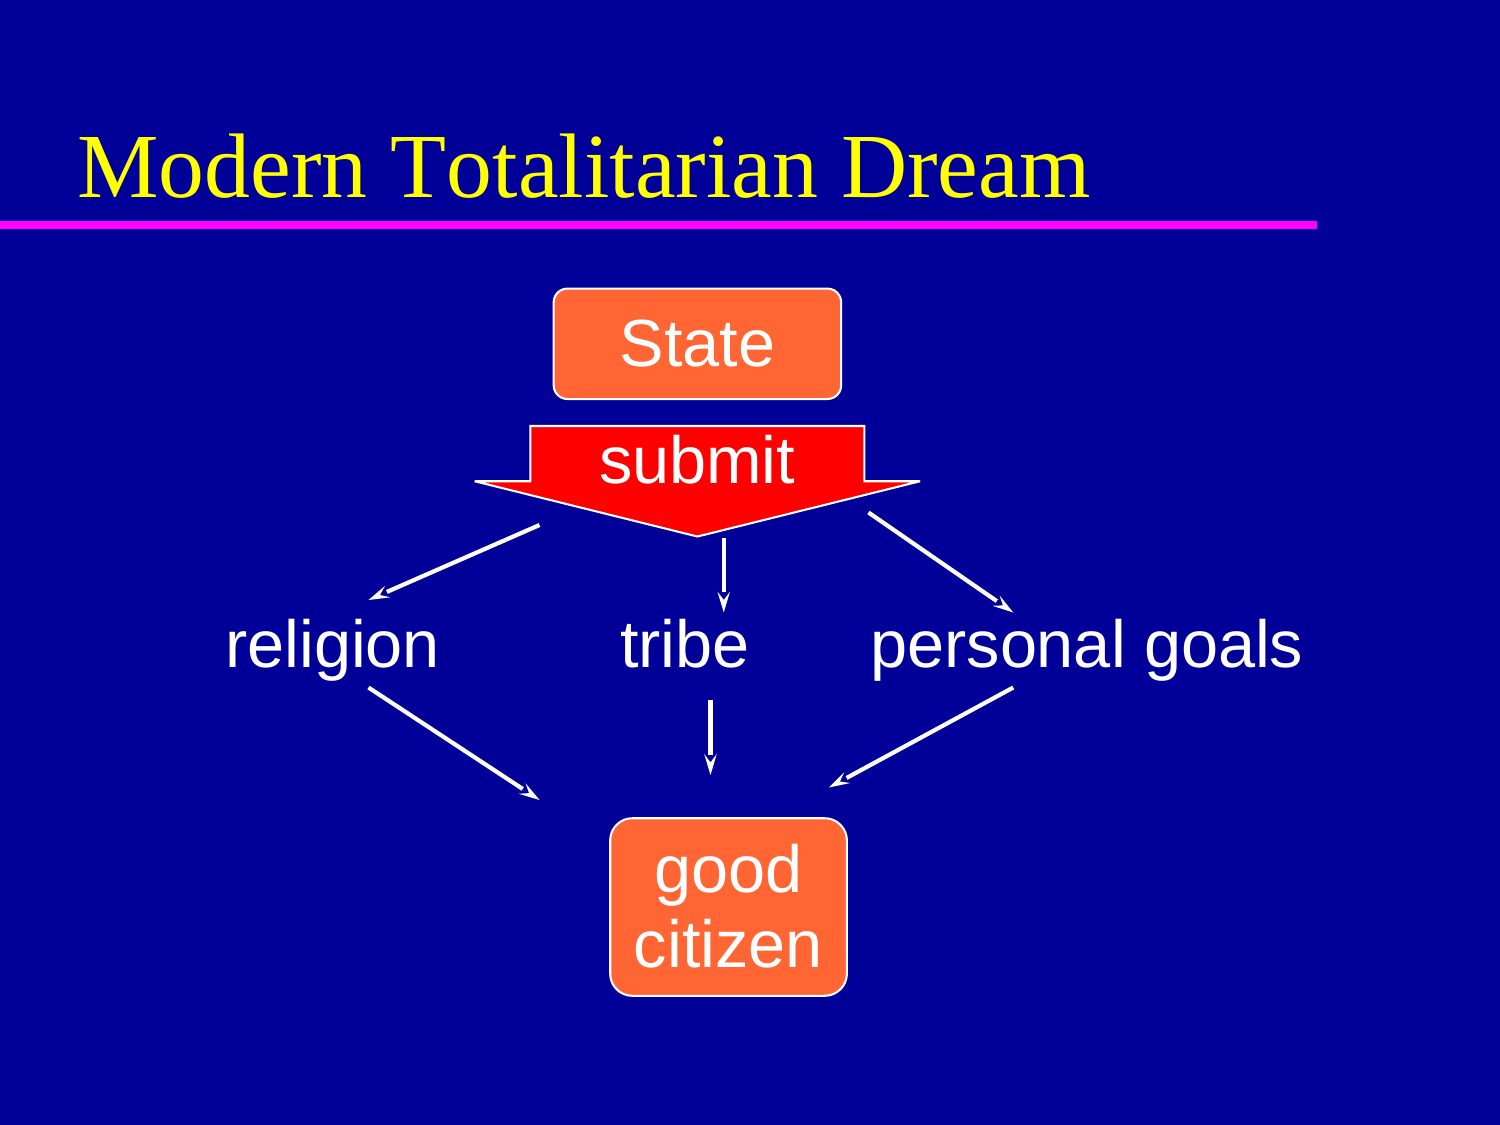

# Modern Totalitarian Dream
State
submit
religion
tribe
personal goals
good
citizen